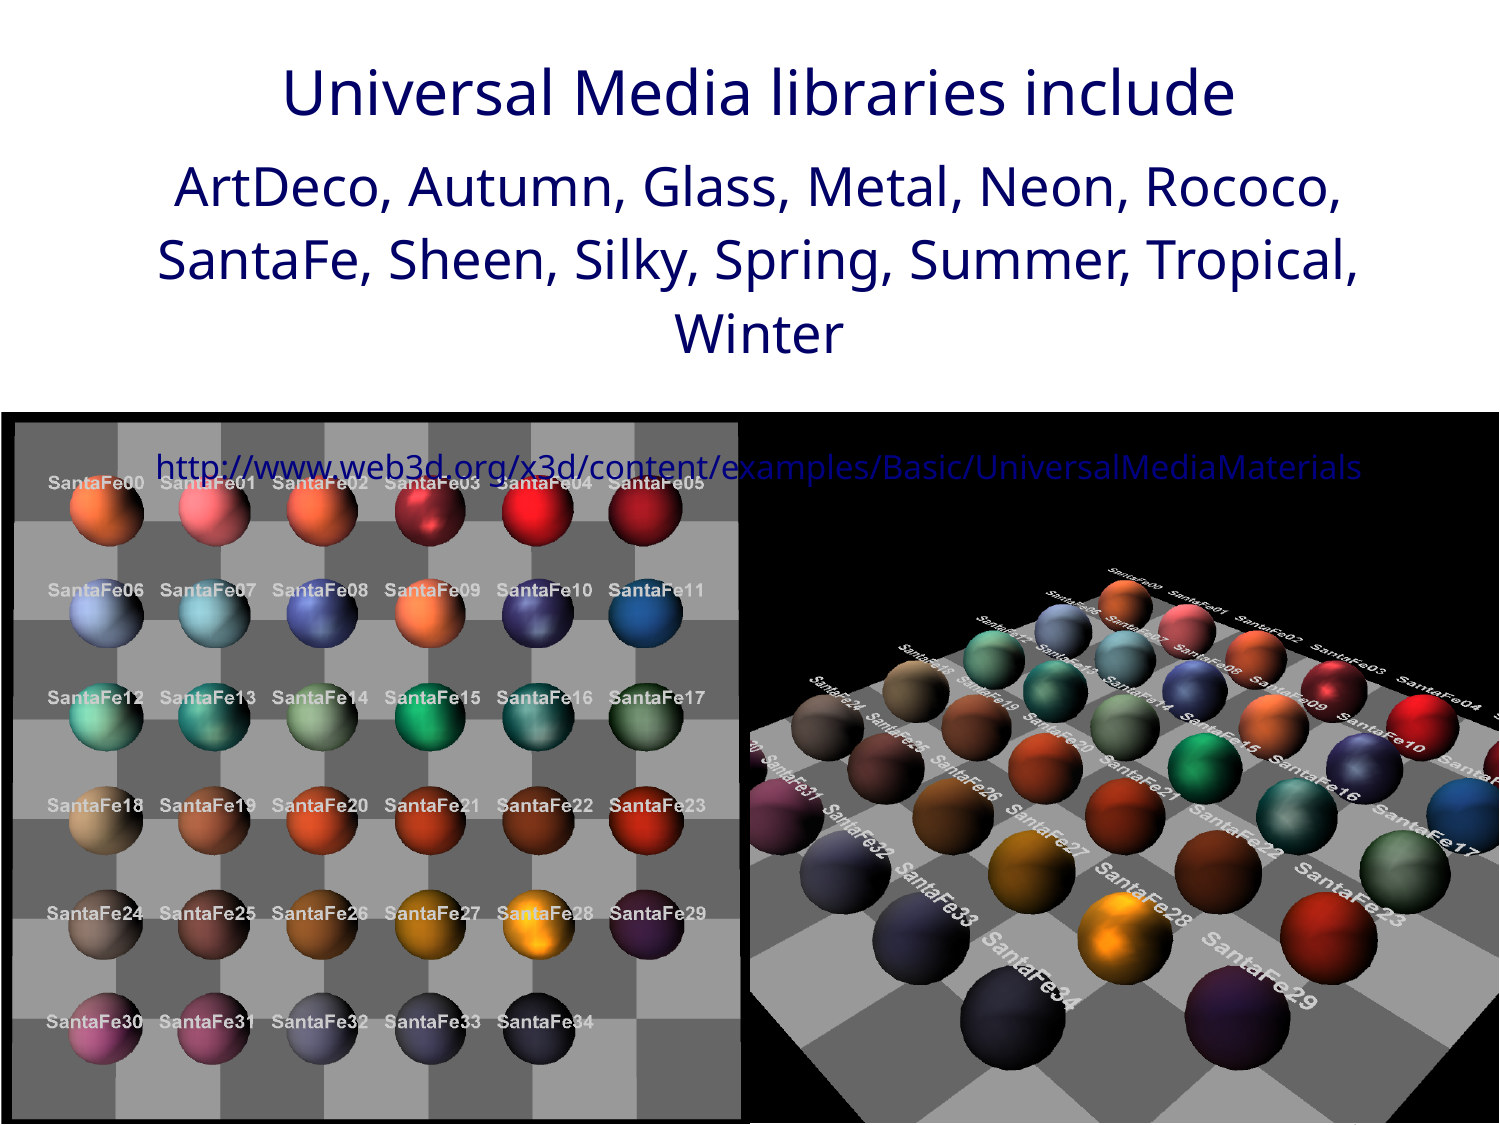

Universal Media libraries include
ArtDeco, Autumn, Glass, Metal, Neon, Rococo, SantaFe, Sheen, Silky, Spring, Summer, Tropical, Winter
http://www.web3d.org/x3d/content/examples/Basic/UniversalMediaMaterials
# Universal Media screenshots